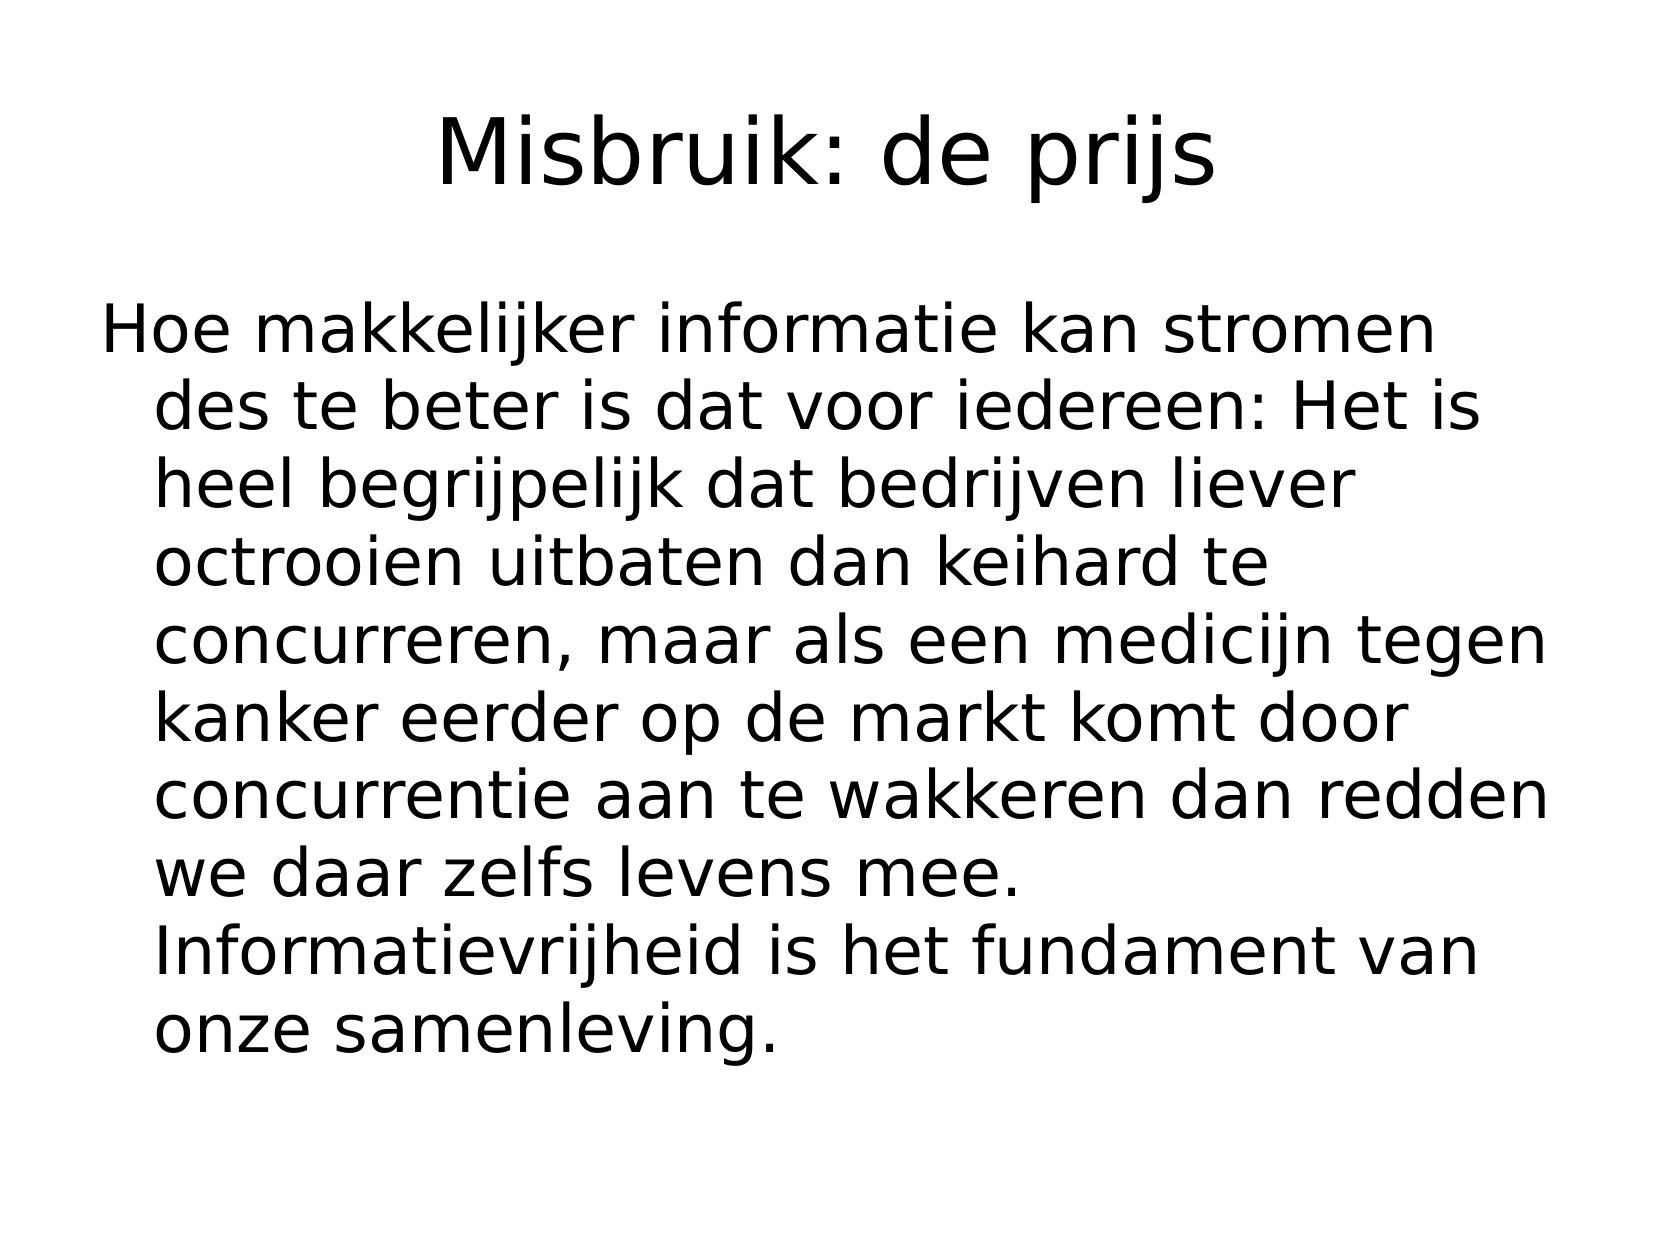

# Misbruik: de prijs
Hoe makkelijker informatie kan stromen des te beter is dat voor iedereen: Het is heel begrijpelijk dat bedrijven liever octrooien uitbaten dan keihard te concurreren, maar als een medicijn tegen kanker eerder op de markt komt door concurrentie aan te wakkeren dan redden we daar zelfs levens mee. Informatievrijheid is het fundament van onze samenleving.